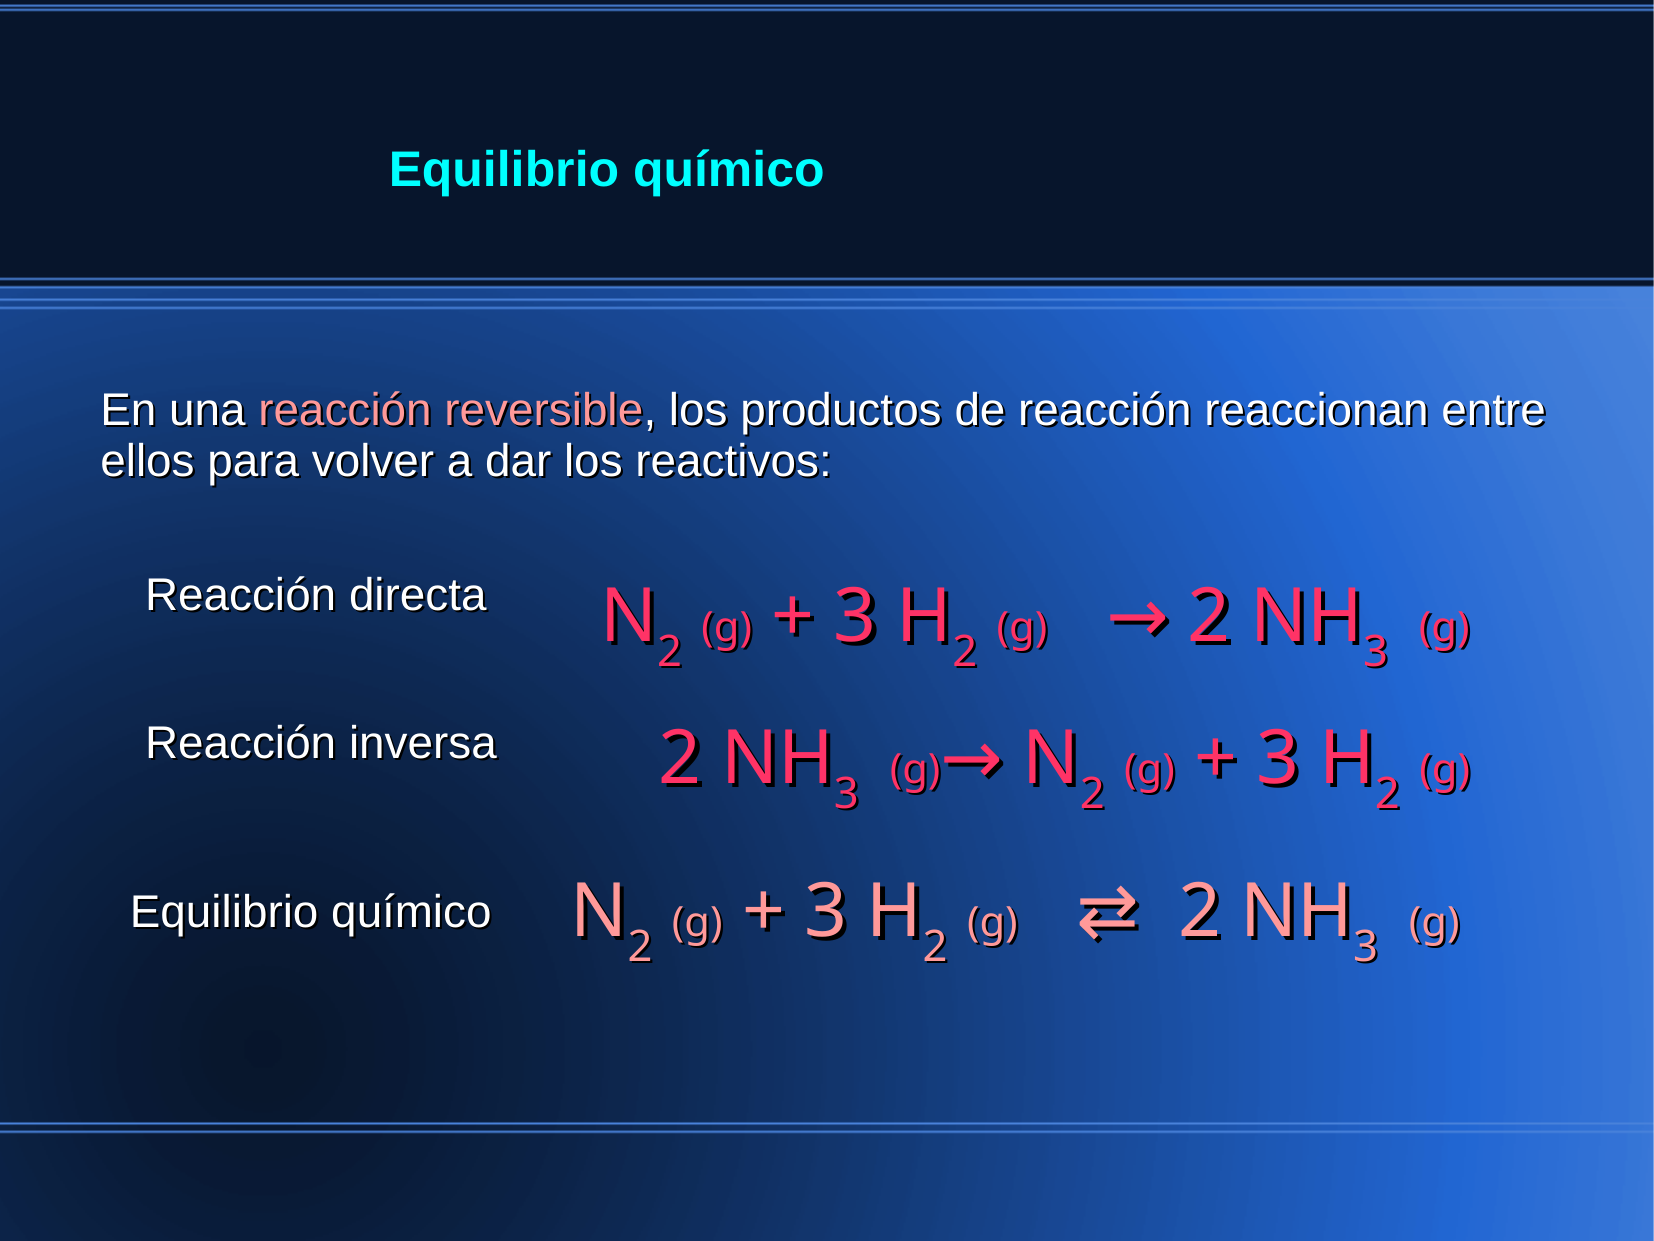

# Equilibrio químico
En una reacción reversible, los productos de reacción reaccionan entre ellos para volver a dar los reactivos:
 N2 (g) + 3 H2 (g) → 2 NH3 (g)
Reacción directa
 2 NH3 (g)→ N2 (g) + 3 H2 (g)
Reacción inversa
 N2 (g) + 3 H2 (g) ⇄ 2 NH3 (g)
Equilibrio químico